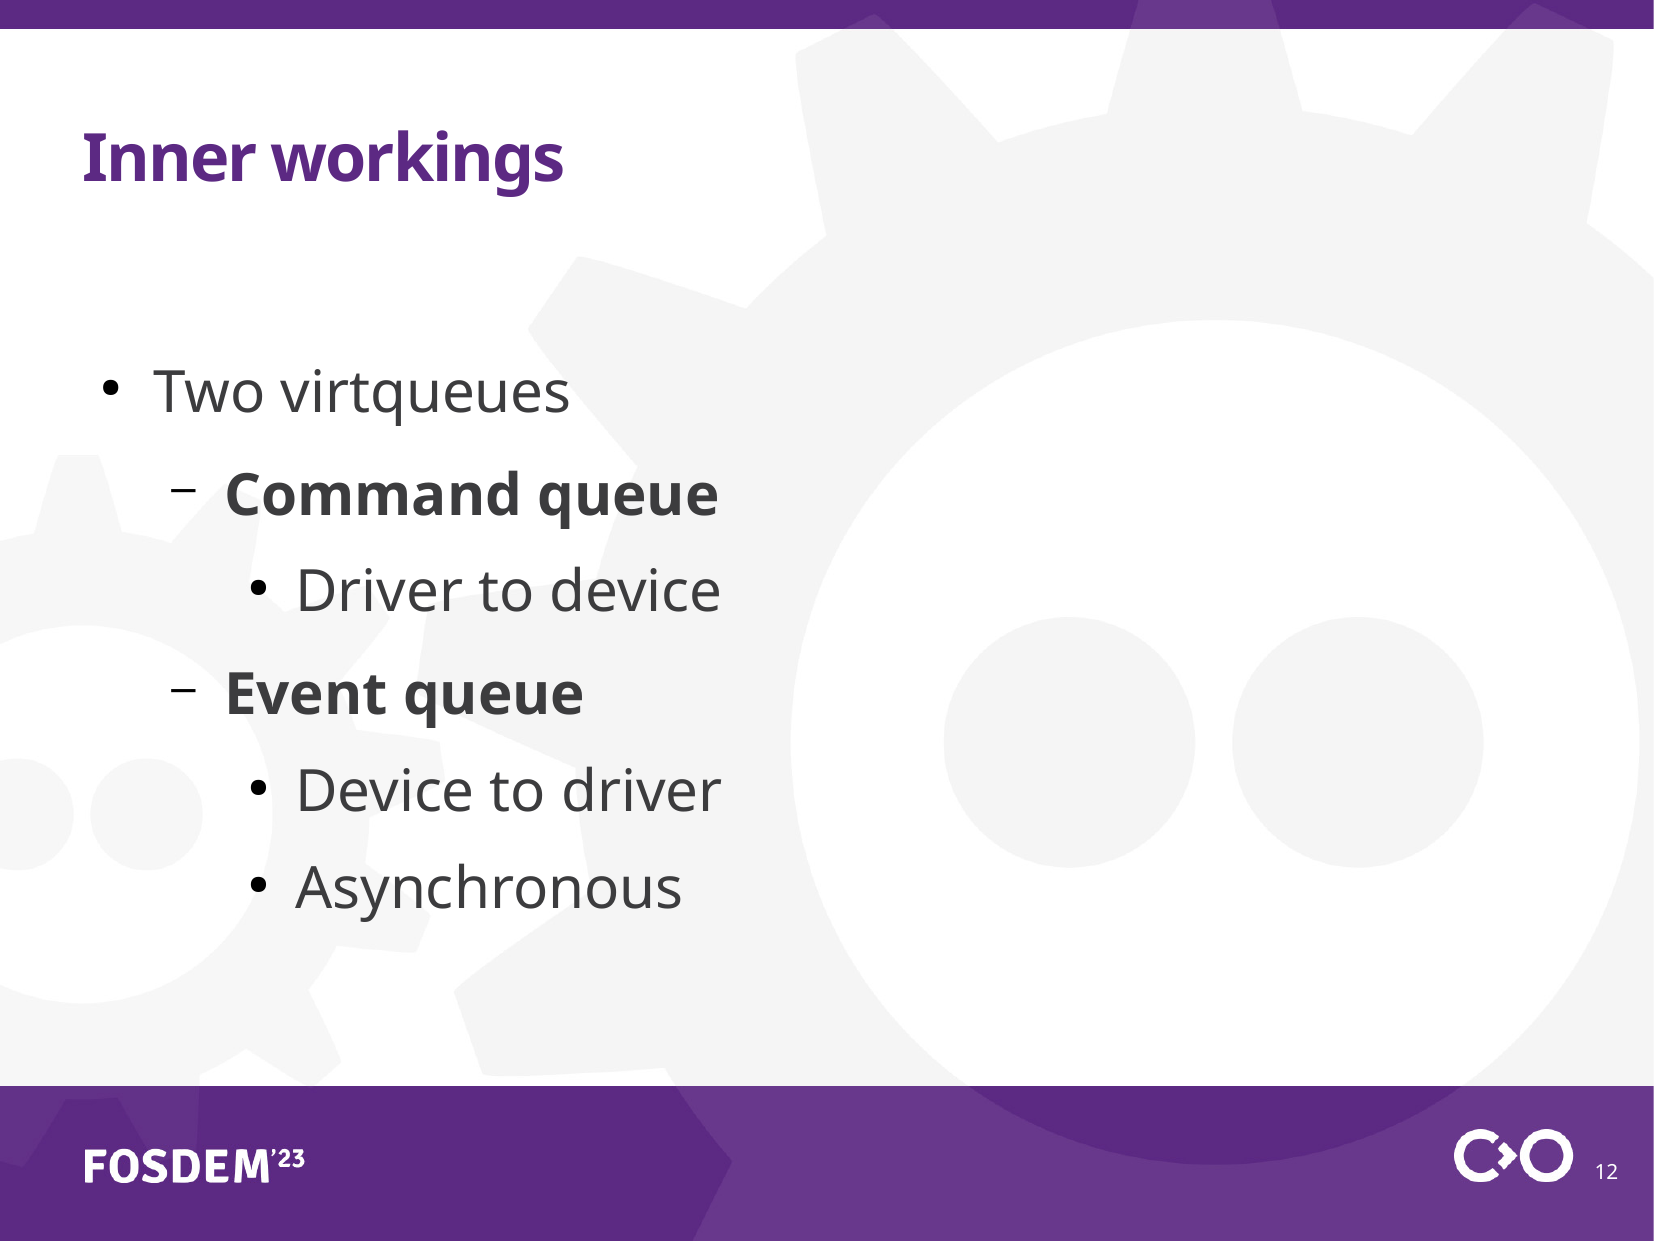

# Inner workings
Two virtqueues
Command queue
Driver to device
Event queue
Device to driver
Asynchronous